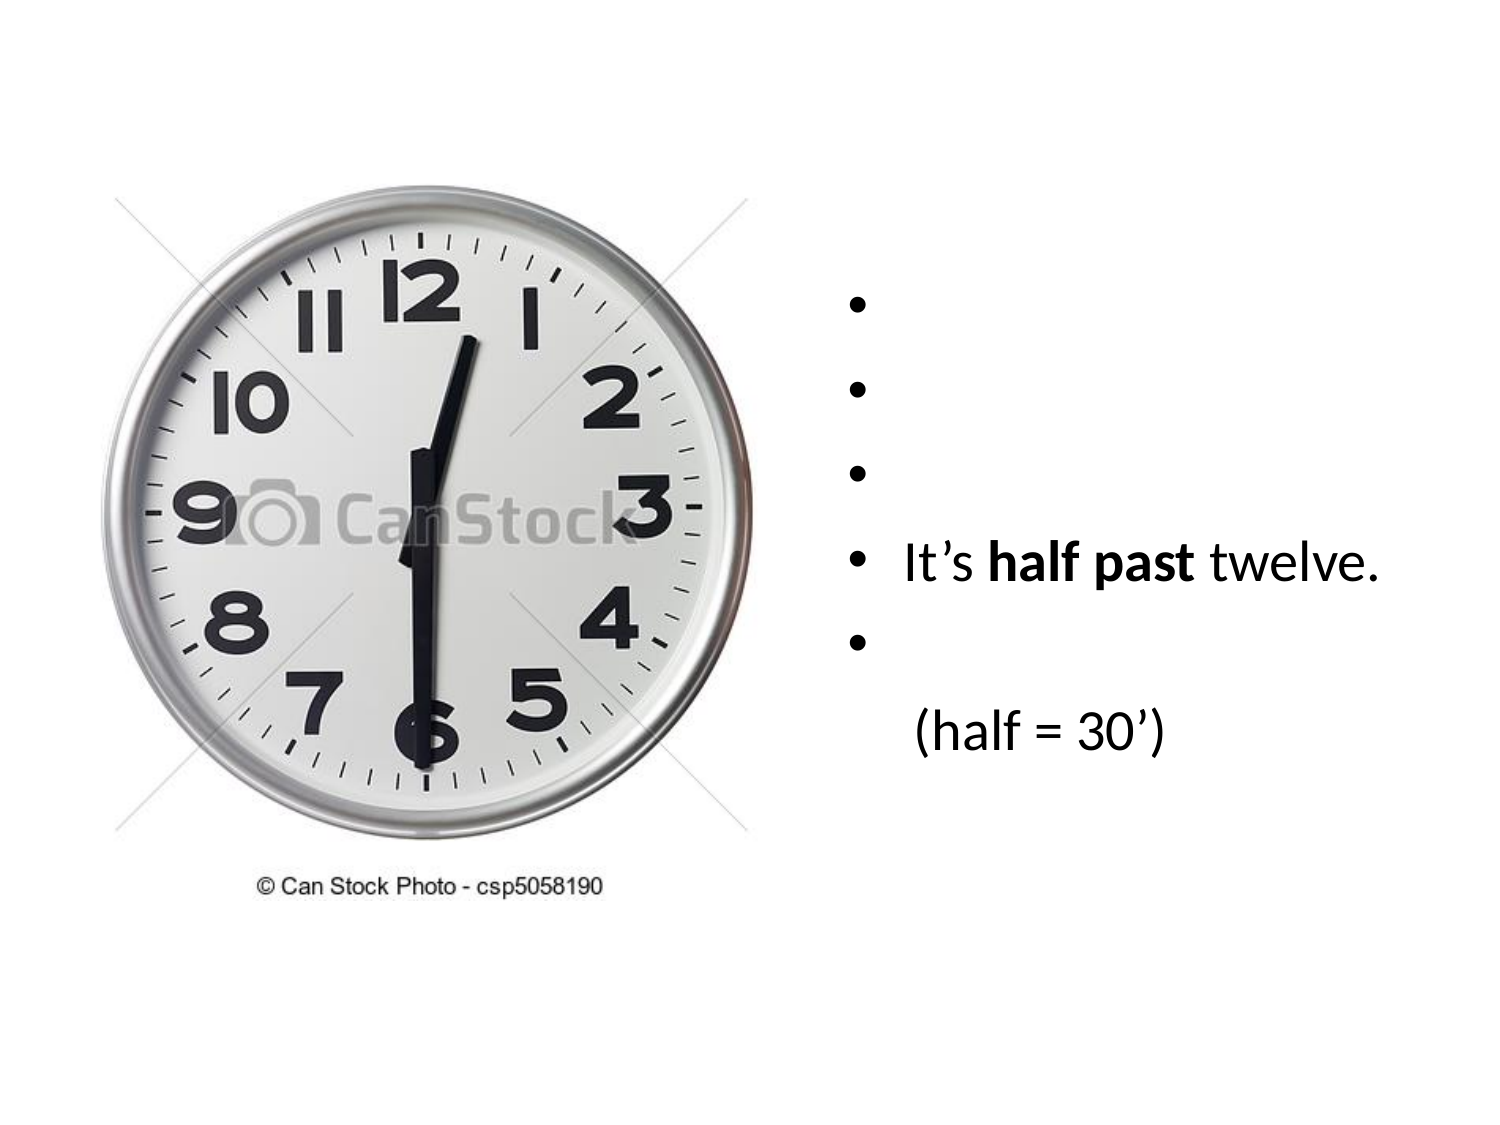

# It’s half past twelve.
 (half = 30’)